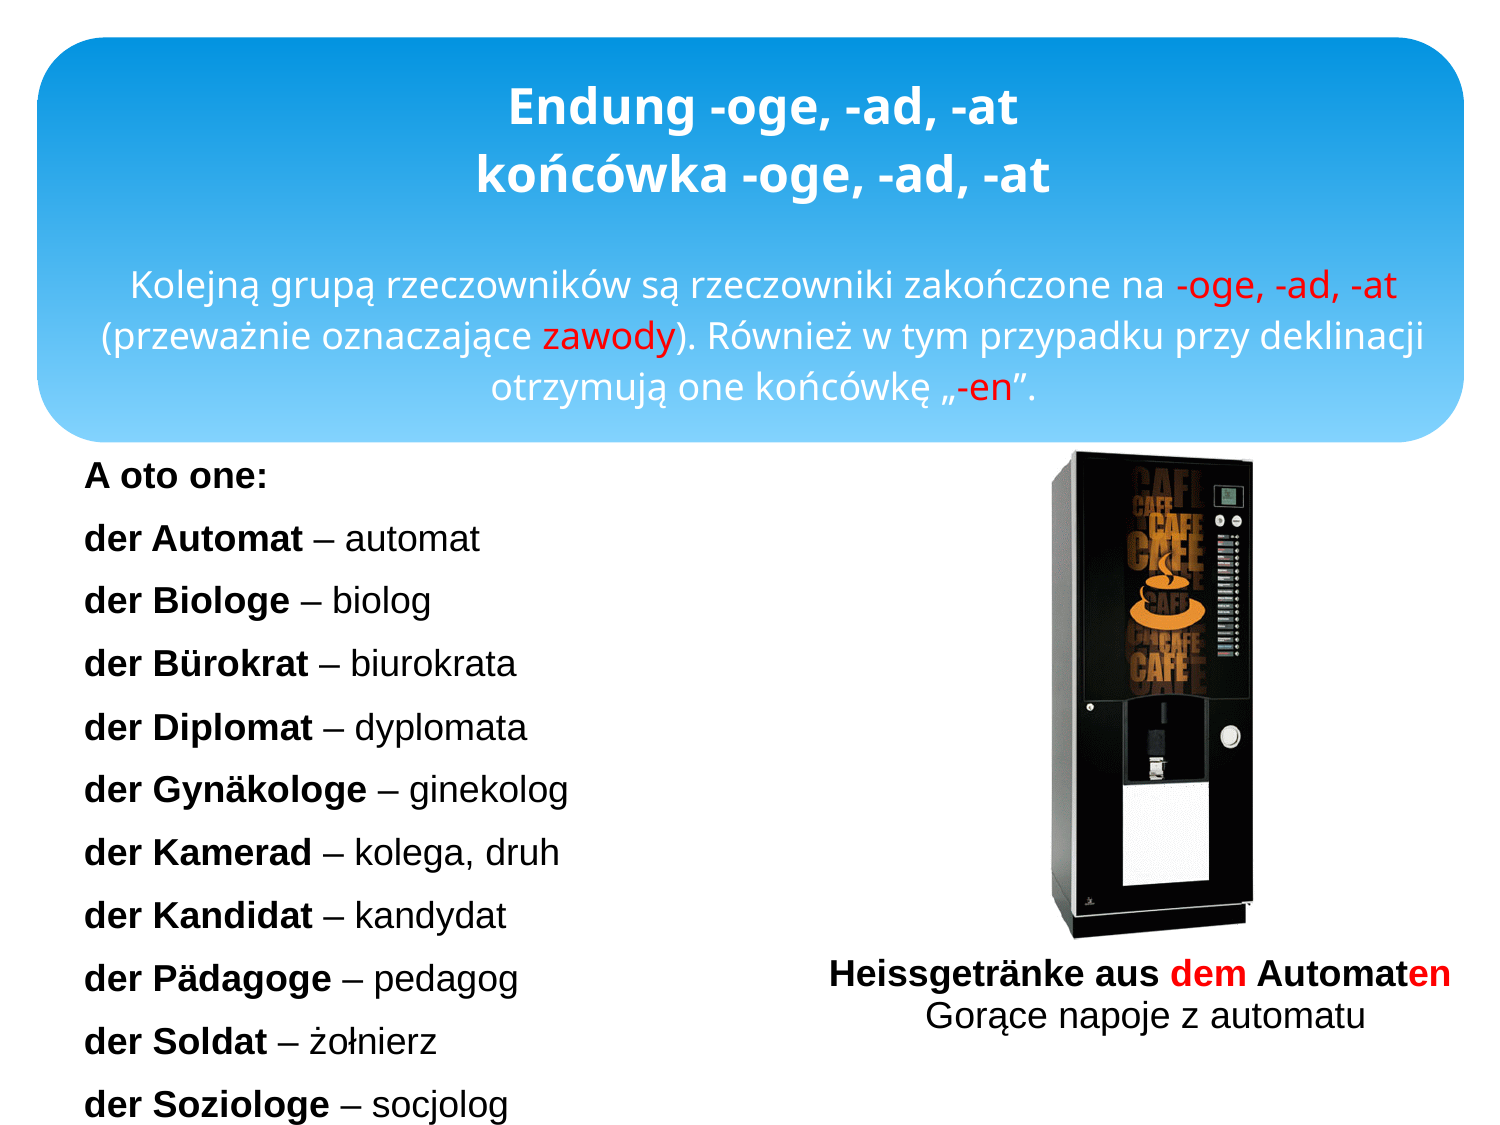

# Endung -oge, -ad, -at końcówka -oge, -ad, -at Kolejną grupą rzeczowników są rzeczowniki zakończone na -oge, -ad, -at (przeważnie oznaczające zawody). Również w tym przypadku przy deklinacji otrzymują one końcówkę „-en”.
A oto one:
der Automat – automat
der Biologe – biolog
der Bürokrat – biurokrata
der Diplomat – dyplomata
der Gynäkologe – ginekolog
der Kamerad – kolega, druh
der Kandidat – kandydat
der Pädagoge – pedagog
der Soldat – żołnierz
der Soziologe – socjolog
Heissgetränke aus dem Automaten
Gorące napoje z automatu